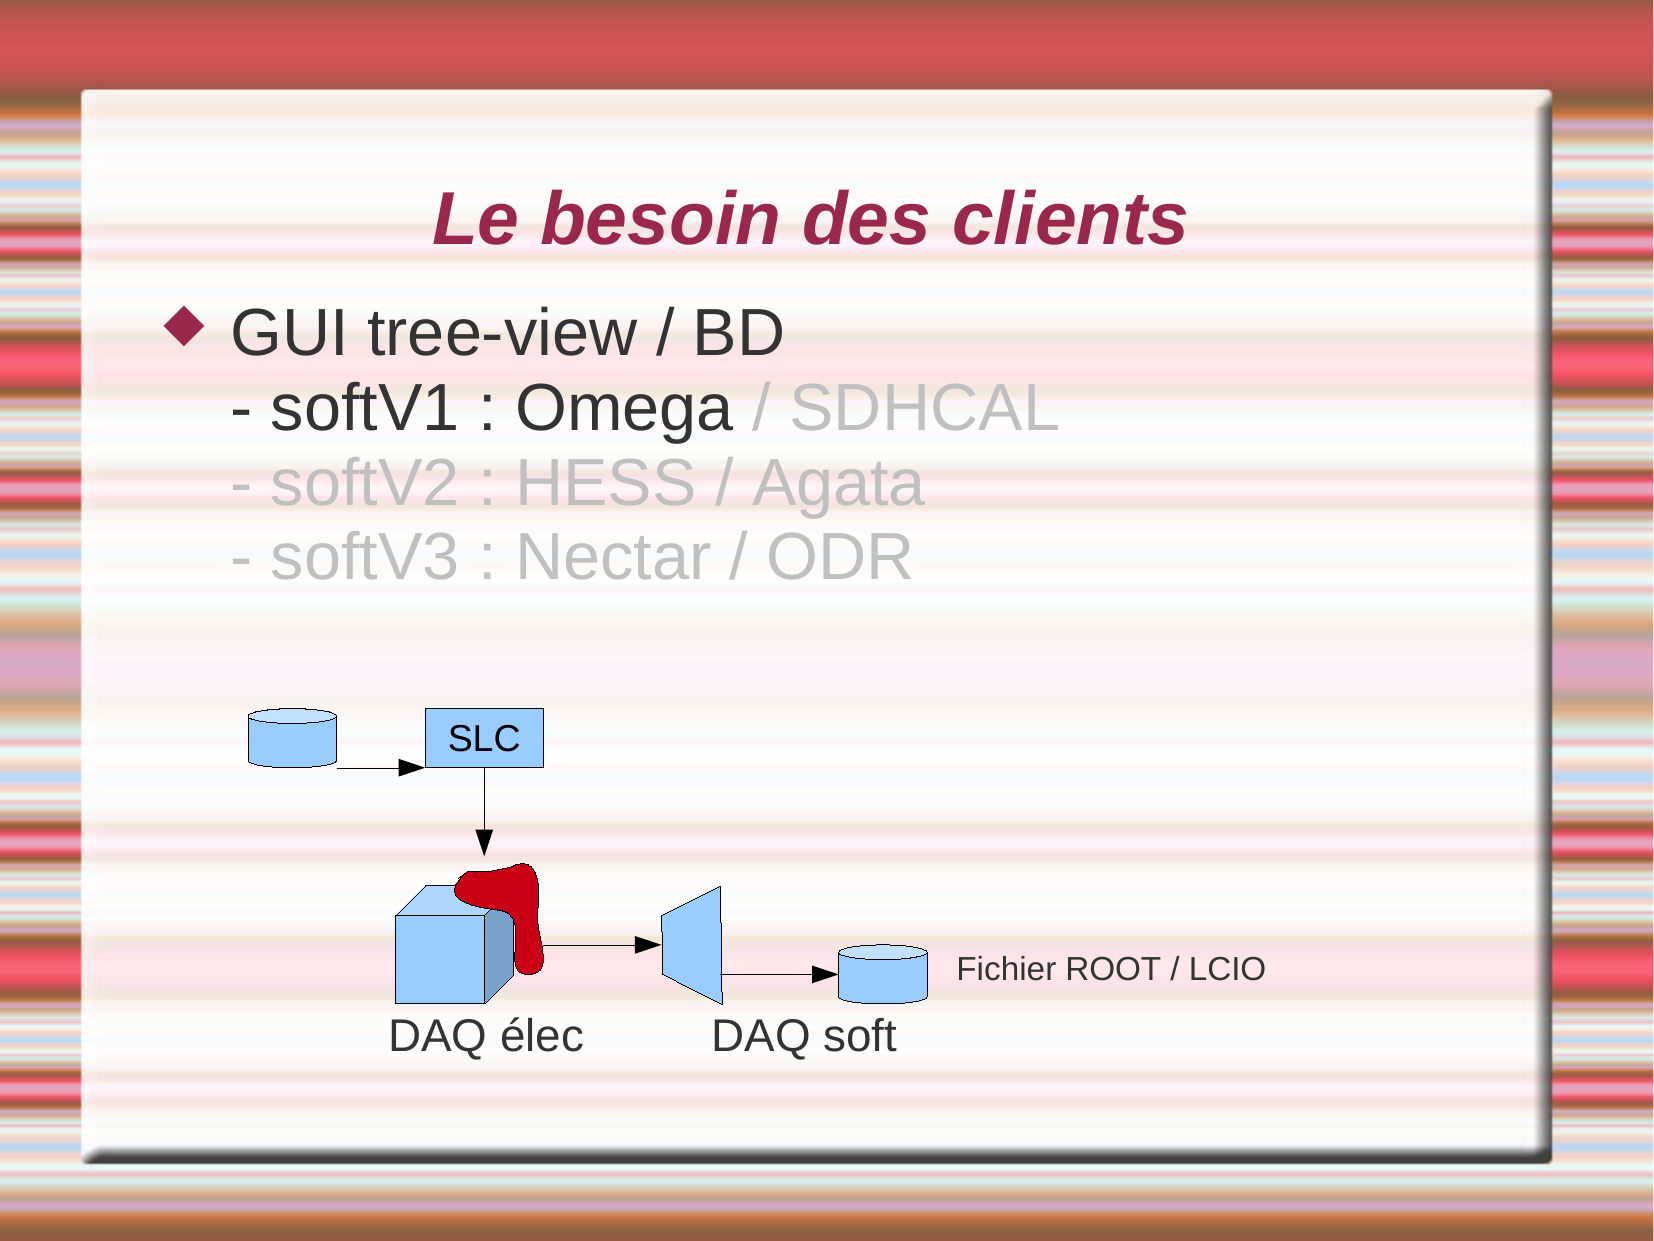

# Le besoin des clients
GUI tree-view / BD
- softV1 : Omega / SDHCAL
- softV2 : HESS / Agata
- softV3 : Nectar / ODR
SLC
 Fichier ROOT / LCIO
 DAQ élec DAQ soft